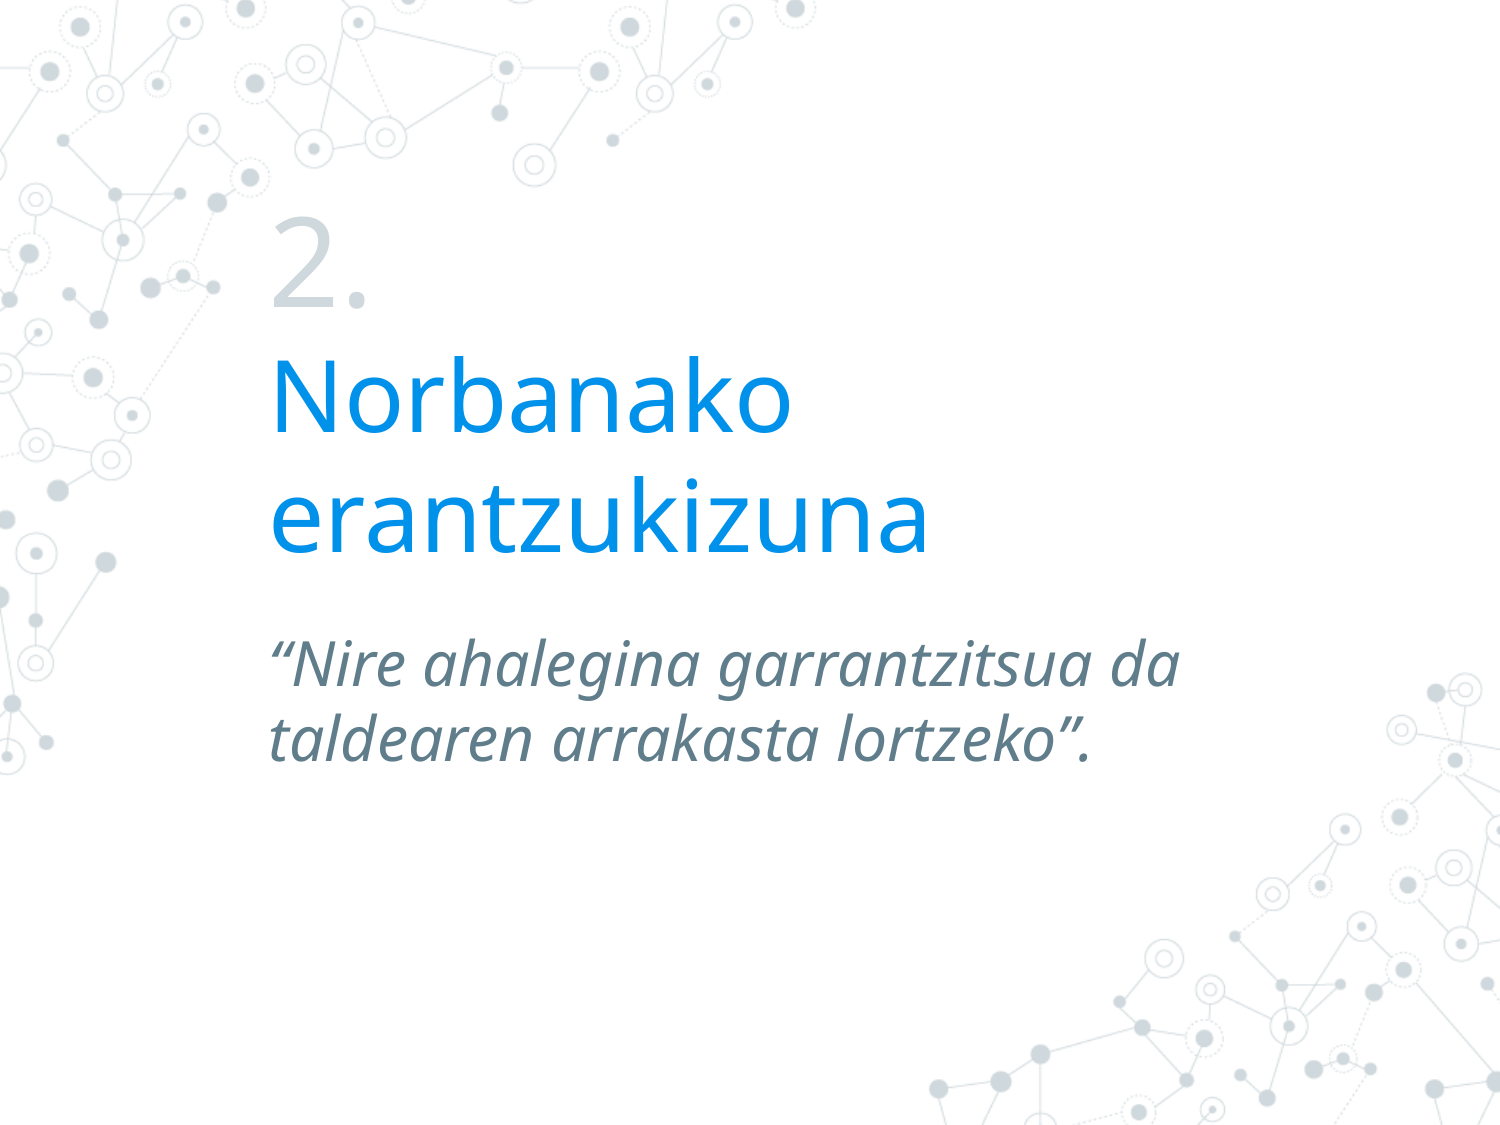

# 2. Norbanako erantzukizuna
“Nire ahalegina garrantzitsua da taldearen arrakasta lortzeko”.